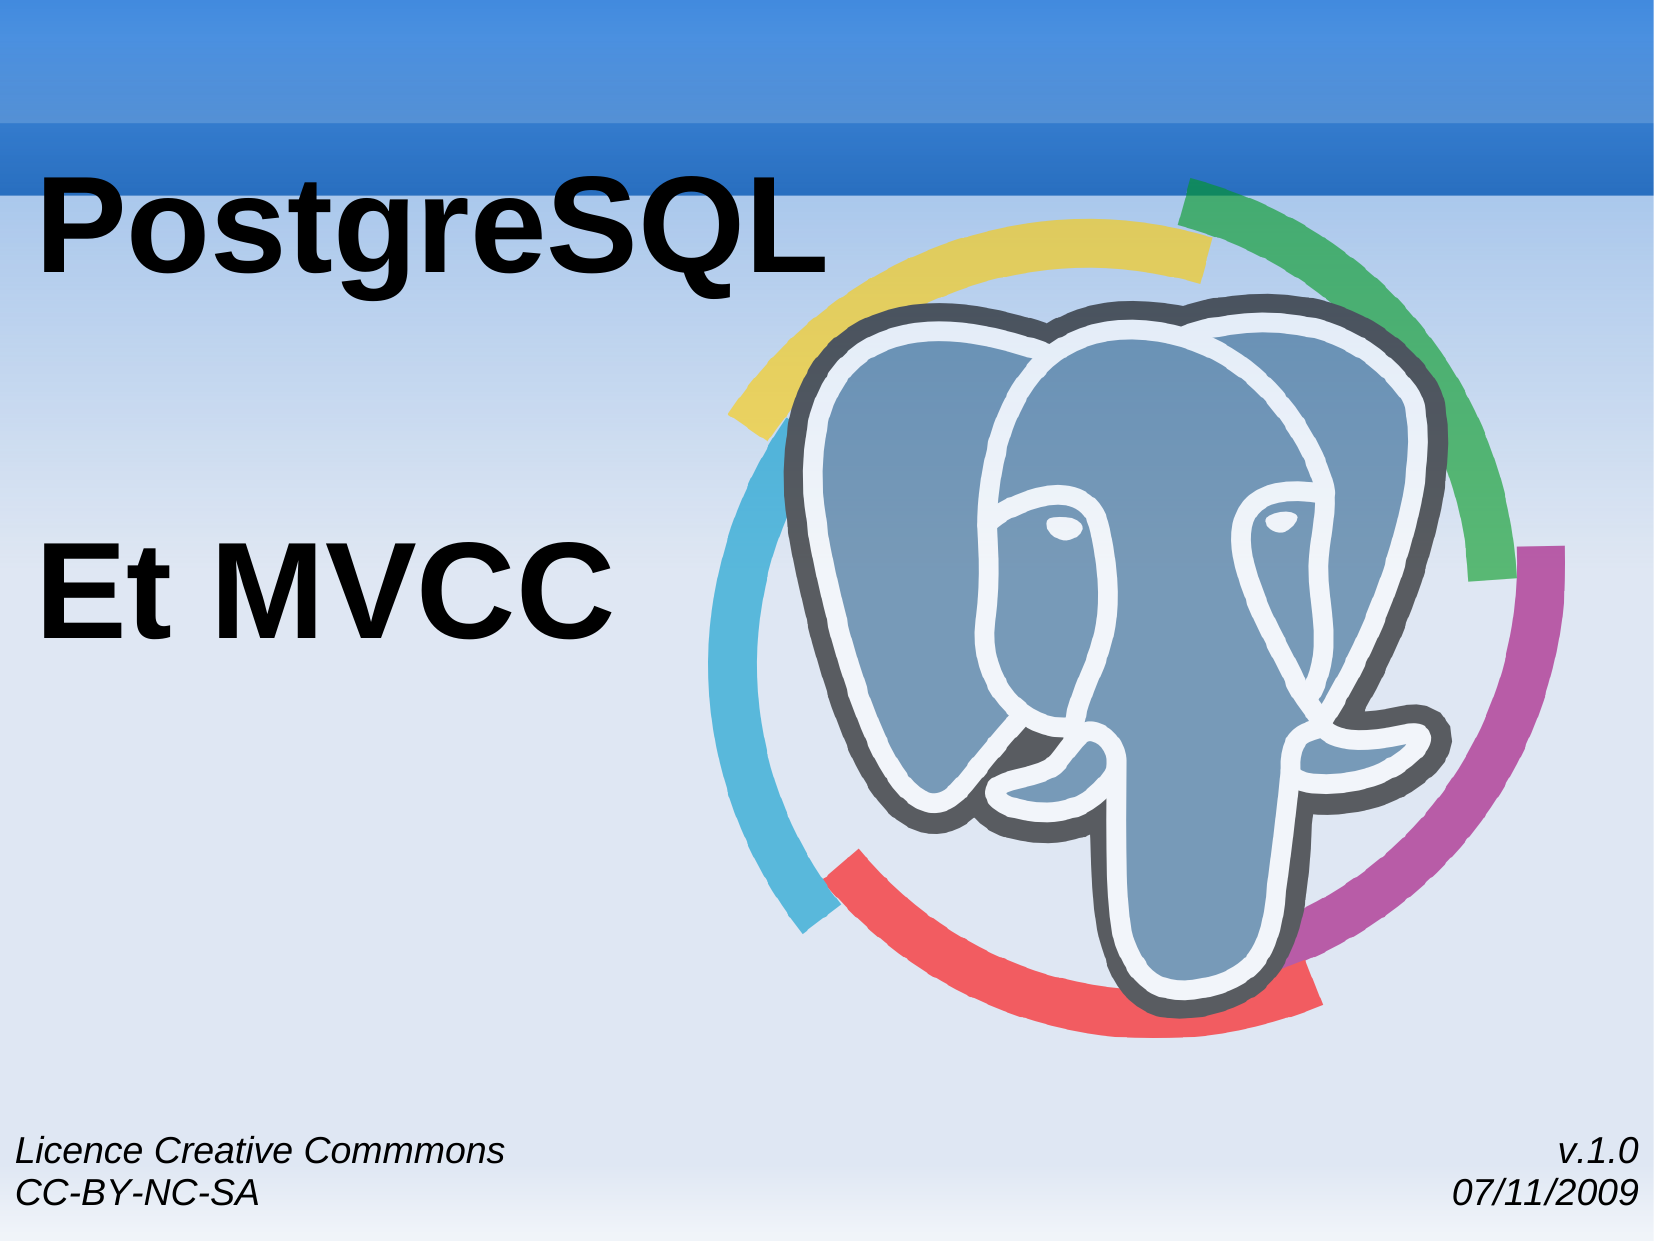

# PostgreSQL
Et MVCC
Licence Creative Commmons
CC-BY-NC-SA
v.1.0
07/11/2009